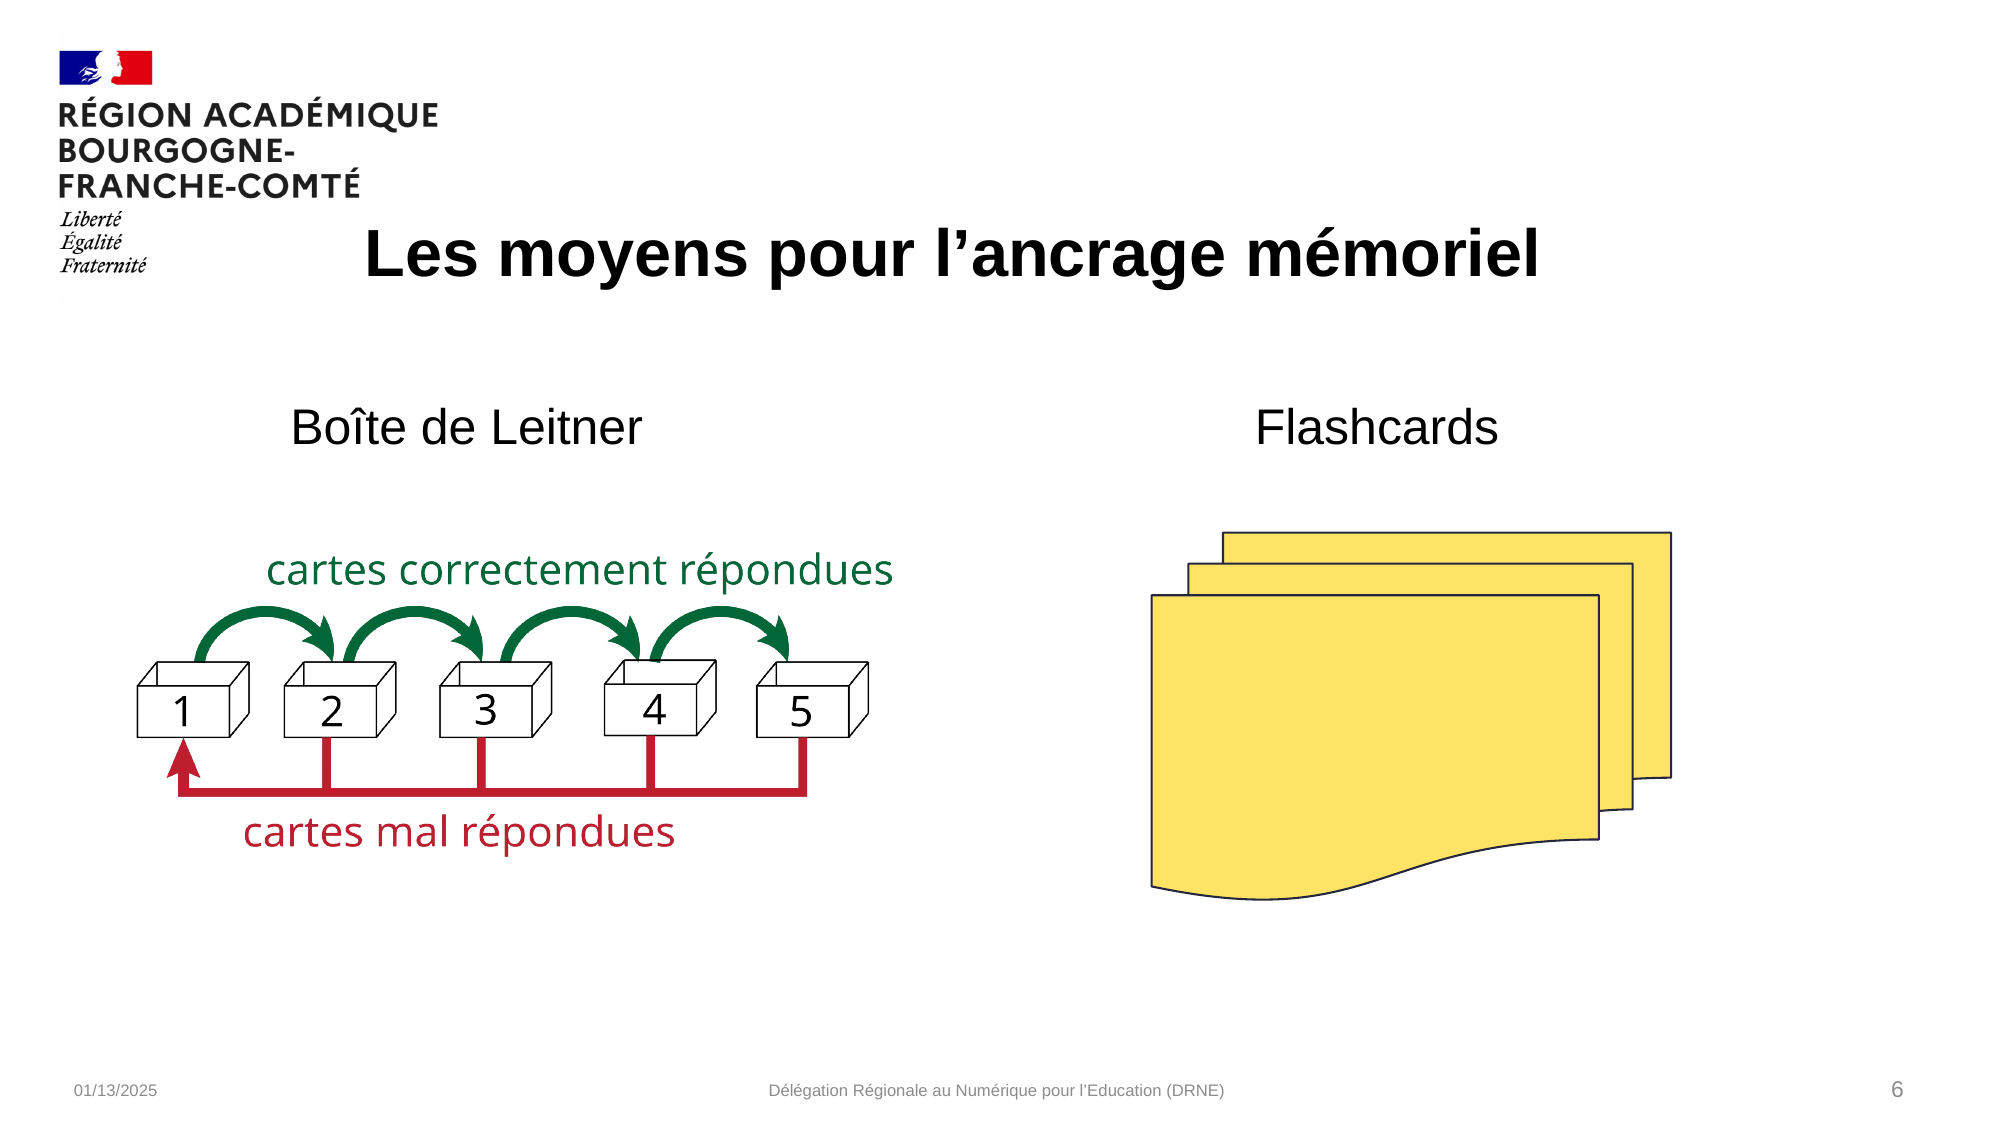

Les moyens pour l’ancrage mémoriel
Boîte de Leitner
Flashcards
6
01/13/2025
Délégation Régionale au Numérique pour l’Education (DRNE)